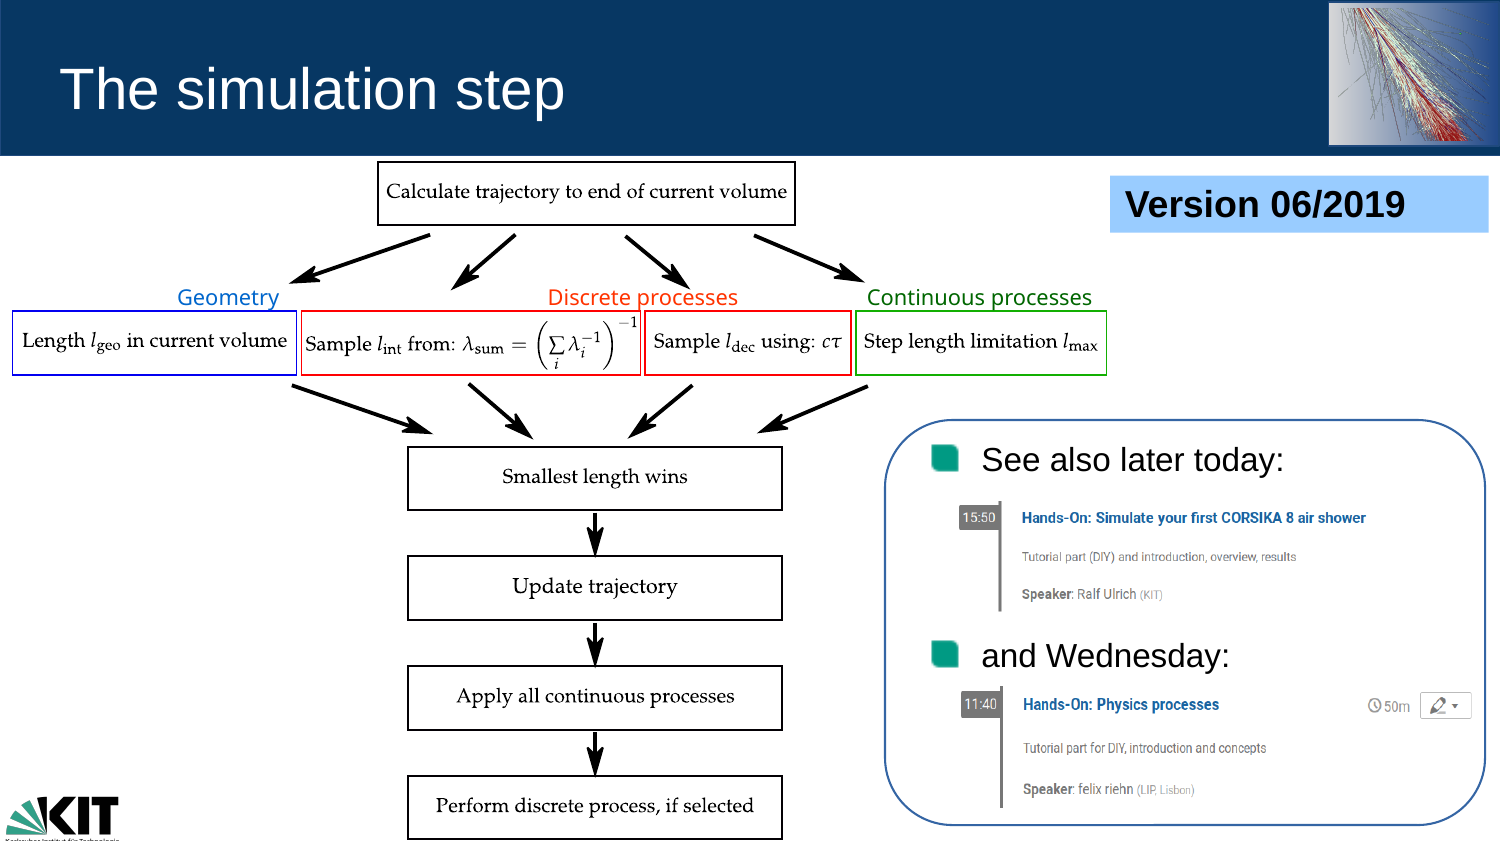

The simulation step
Version 06/2019
See also later today:
and Wednesday: